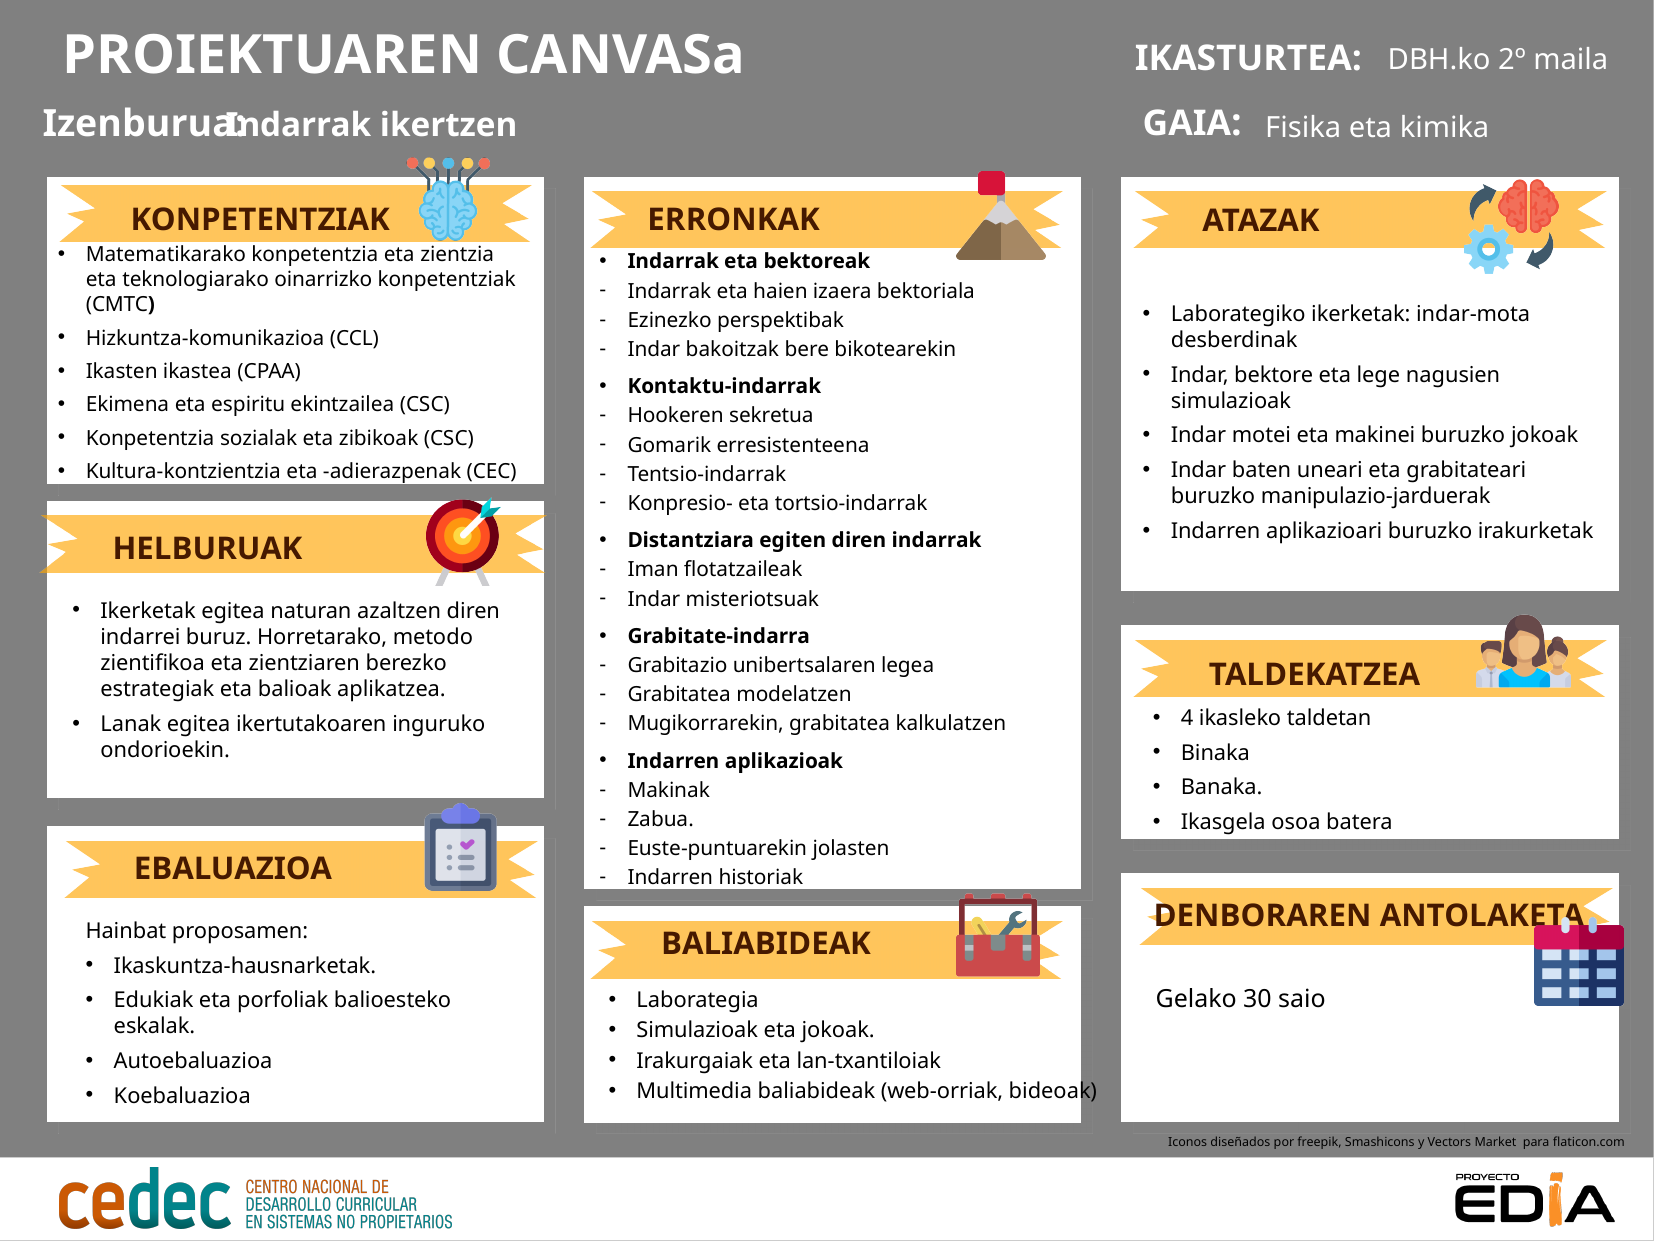

PROIEKTUAREN CANVASa
IKASTURTEA:
DBH.ko 2º maila
GAIA:
Izenburua:
Indarrak ikertzen
Fisika eta kimika
KONPETENTZIAK
ERRONKAK
ATAZAK
Matematikarako konpetentzia eta zientzia eta teknologiarako oinarrizko konpetentziak (CMTC)
Hizkuntza-komunikazioa (CCL)
Ikasten ikastea (CPAA)
Ekimena eta espiritu ekintzailea (CSC)
Konpetentzia sozialak eta zibikoak (CSC)
Kultura-kontzientzia eta -adierazpenak (CEC)
Indarrak eta bektoreak
Indarrak eta haien izaera bektoriala
Ezinezko perspektibak
Indar bakoitzak bere bikotearekin
Kontaktu-indarrak
Hookeren sekretua
Gomarik erresistenteena
Tentsio-indarrak
Konpresio- eta tortsio-indarrak
Distantziara egiten diren indarrak
Iman flotatzaileak
Indar misteriotsuak
Grabitate-indarra
Grabitazio unibertsalaren legea
Grabitatea modelatzen
Mugikorrarekin, grabitatea kalkulatzen
Indarren aplikazioak
Makinak
Zabua.
Euste-puntuarekin jolasten
Indarren historiak
Laborategiko ikerketak: indar-mota desberdinak
Indar, bektore eta lege nagusien simulazioak
Indar motei eta makinei buruzko jokoak
Indar baten uneari eta grabitateari buruzko manipulazio-jarduerak
Indarren aplikazioari buruzko irakurketak
HELBURUAK
Ikerketak egitea naturan azaltzen diren indarrei buruz. Horretarako, metodo zientifikoa eta zientziaren berezko estrategiak eta balioak aplikatzea.
Lanak egitea ikertutakoaren inguruko ondorioekin.
TALDEKATZEA
4 ikasleko taldetan
Binaka
Banaka.
Ikasgela osoa batera
EBALUAZIOA
DENBORAREN ANTOLAKETA
Hainbat proposamen:
Ikaskuntza-hausnarketak.
Edukiak eta porfoliak balioesteko eskalak.
Autoebaluazioa
Koebaluazioa
BALIABIDEAK
Gelako 30 saio
Laborategia
Simulazioak eta jokoak.
Irakurgaiak eta lan-txantiloiak
Multimedia baliabideak (web-orriak, bideoak)
Iconos diseñados por freepik, Smashicons y Vectors Market para flaticon.com